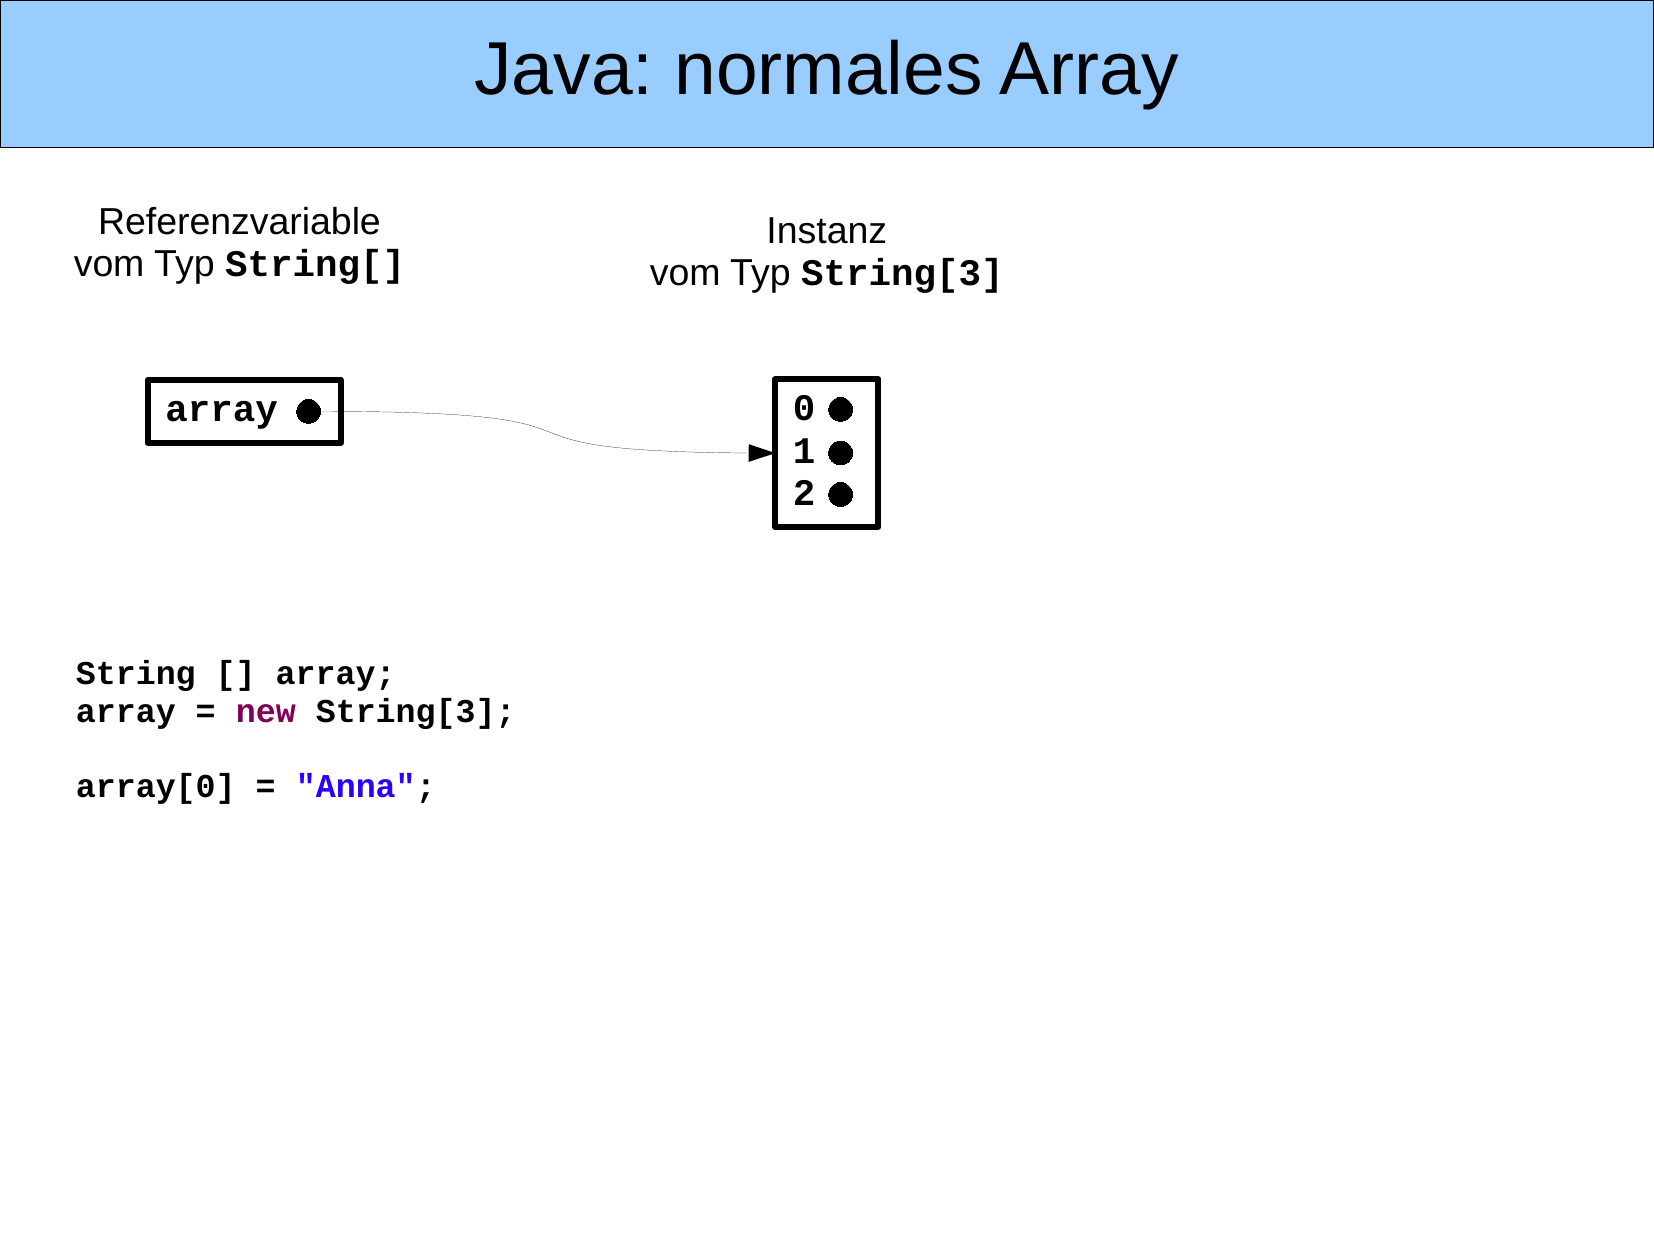

Java: normales Array
Referenzvariable
vom Typ String[]
Instanz
vom Typ String[3]
0
1
2
array
String [] array;
array = new String[3];
array[0] = "Anna";